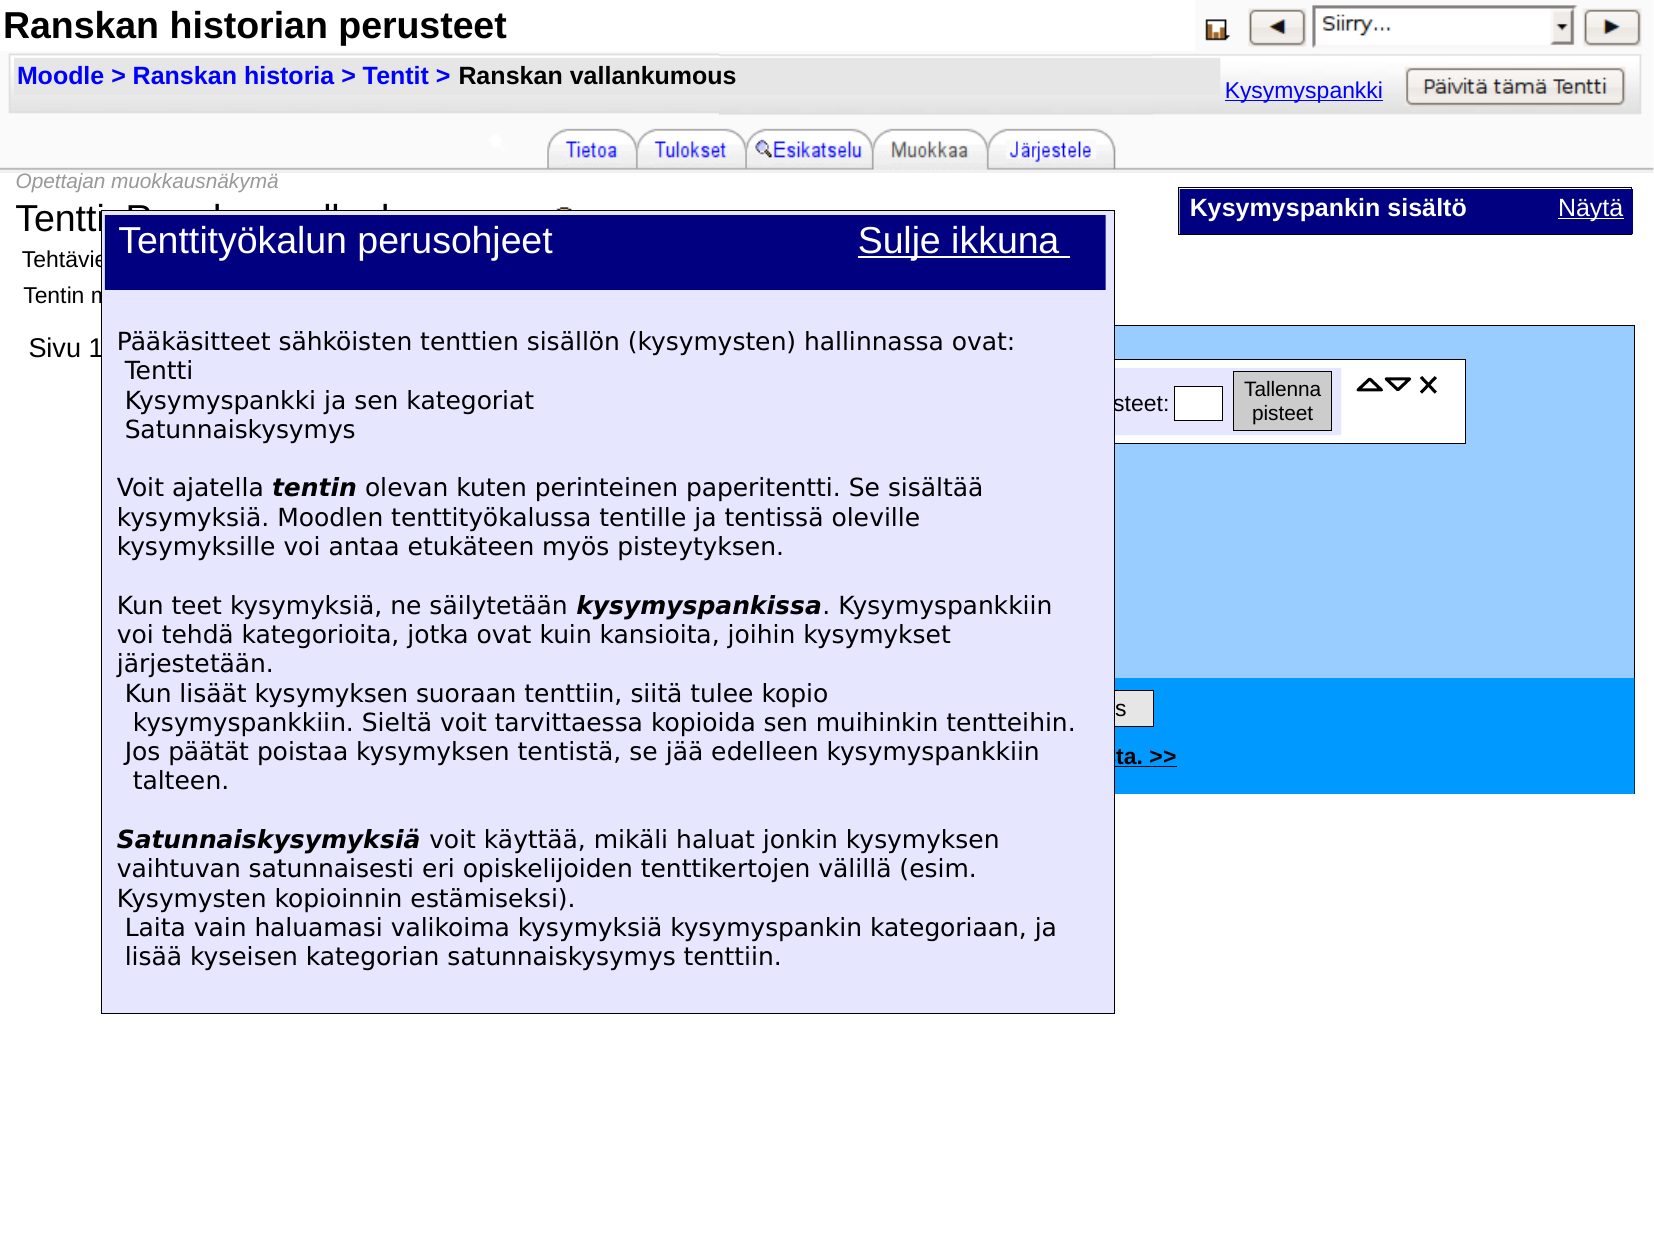

Ranskan historian perusteet
Moodle > Ranskan historia > Tentit > Ranskan vallankumous
Kysymyspankki
Opettajan muokkausnäkymä
 Kysymyspankin sisältö Näytä
Tentti: Ranskan vallankumous
Tenttityökalun perusohjeet
 Tenttityökalun perusohjeet					Sulje ikkuna
Pääkäsitteet sähköisten tenttien sisällön (kysymysten) hallinnassa ovat:
 Tentti
 Kysymyspankki ja sen kategoriat
 Satunnaiskysymys
Voit ajatella tentin olevan kuten perinteinen paperitentti. Se sisältää kysymyksiä. Moodlen tenttityökalussa tentille ja tentissä oleville kysymyksille voi antaa etukäteen myös pisteytyksen.
Kun teet kysymyksiä, ne säilytetään kysymyspankissa. Kysymyspankkiin voi tehdä kategorioita, jotka ovat kuin kansioita, joihin kysymykset järjestetään.
 Kun lisäät kysymyksen suoraan tenttiin, siitä tulee kopio
 kysymyspankkiin. Sieltä voit tarvittaessa kopioida sen muihinkin tentteihin.
 Jos päätät poistaa kysymyksen tentistä, se jää edelleen kysymyspankkiin
 talteen.
Satunnaiskysymyksiä voit käyttää, mikäli haluat jonkin kysymyksen vaihtuvan satunnaisesti eri opiskelijoiden tenttikertojen välillä (esim. Kysymysten kopioinnin estämiseksi).
 Laita vain haluamasi valikoima kysymyksiä kysymyspankin kategoriaan, ja
 lisää kyseisen kategorian satunnaiskysymys tenttiin.
Tehtävien pisteet yhteensä: 0
 10
Tallenna
Tentin maksimiarvosana:
Sivu 1
Tentissä ei ole kysymyksiä.
1
Tallenna
pisteet
Pisteet:
Kysymys 1 Kuvaile Napoleonin vaiheita yksinvaltiutta ...
1
Muokkaa...
Esseekysymys
Lisää uusi kysymys
Lisää uusi kysymys
-- Valitse kysymystyyppi --
-- Valitse kysymystyyppi --
Luo uusi kysymys
-- Valitse kysymystyyppi --
Luo satunnaiskysymys
Luo kuvaus/Ohjeteksti
Voit myös lisätä olemassaolevia kysymyksiä kysymyspankista. >>
Lisää tähän uusi sivu